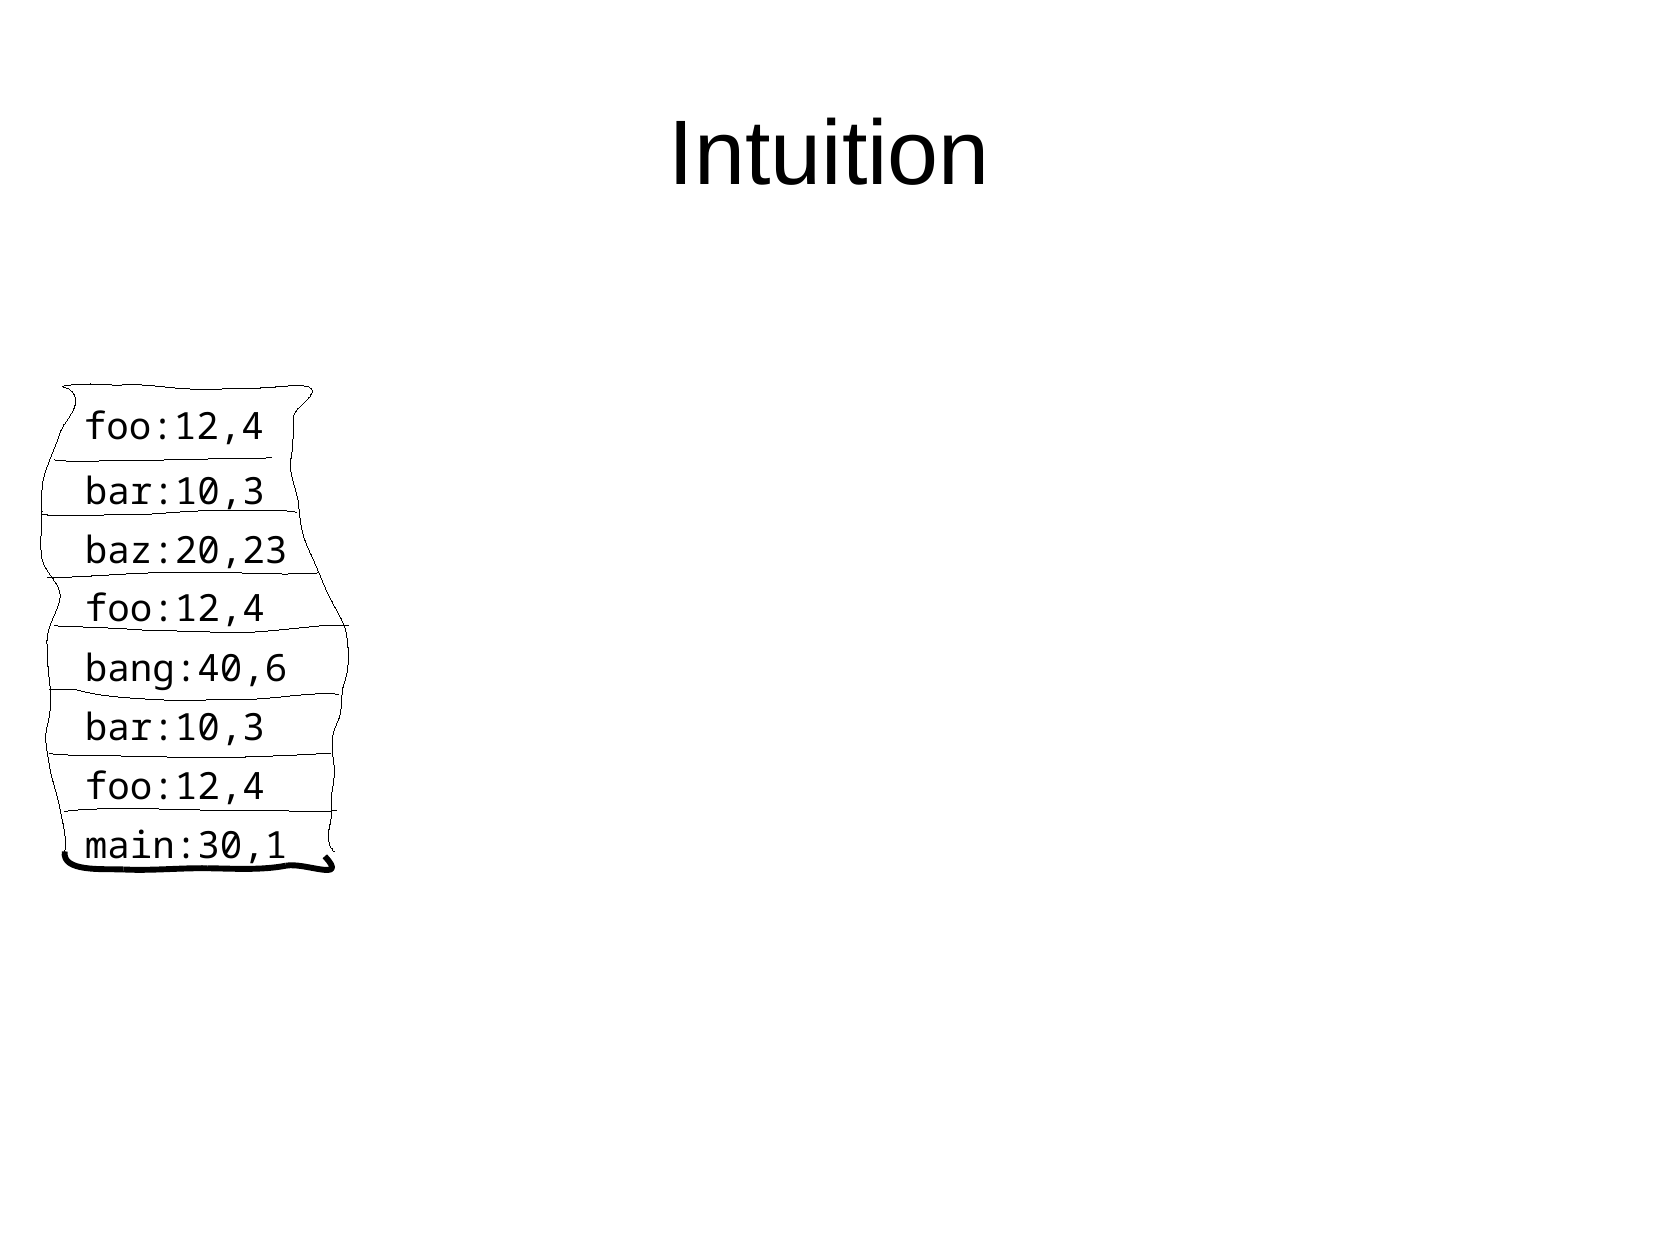

# Intuition
foo:12,4
bar:10,3
baz:20,23
foo:12,4
bang:40,6
bar:10,3
foo:12,4
main:30,1